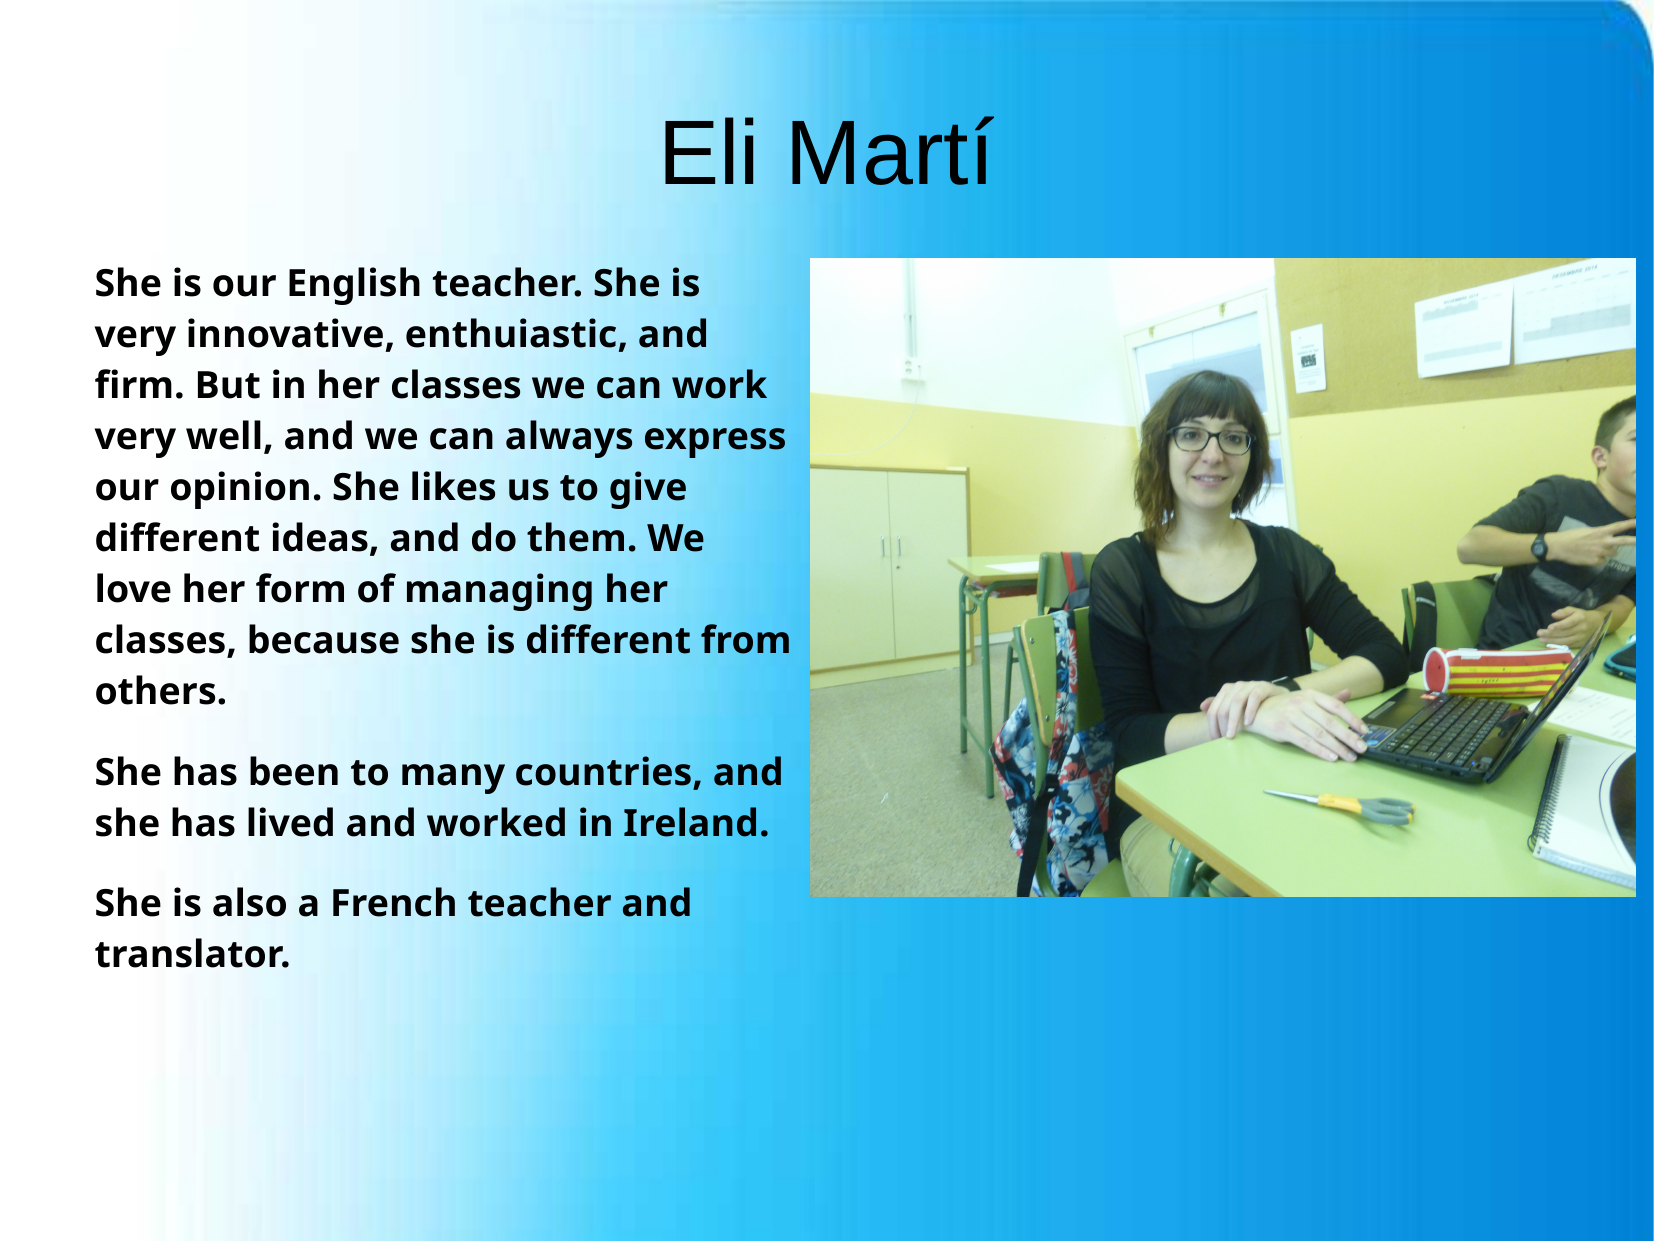

# Eli Martí
She is our English teacher. She is very innovative, enthuiastic, and firm. But in her classes we can work very well, and we can always express our opinion. She likes us to give different ideas, and do them. We love her form of managing her classes, because she is different from others.
She has been to many countries, and she has lived and worked in Ireland.
She is also a French teacher and translator.